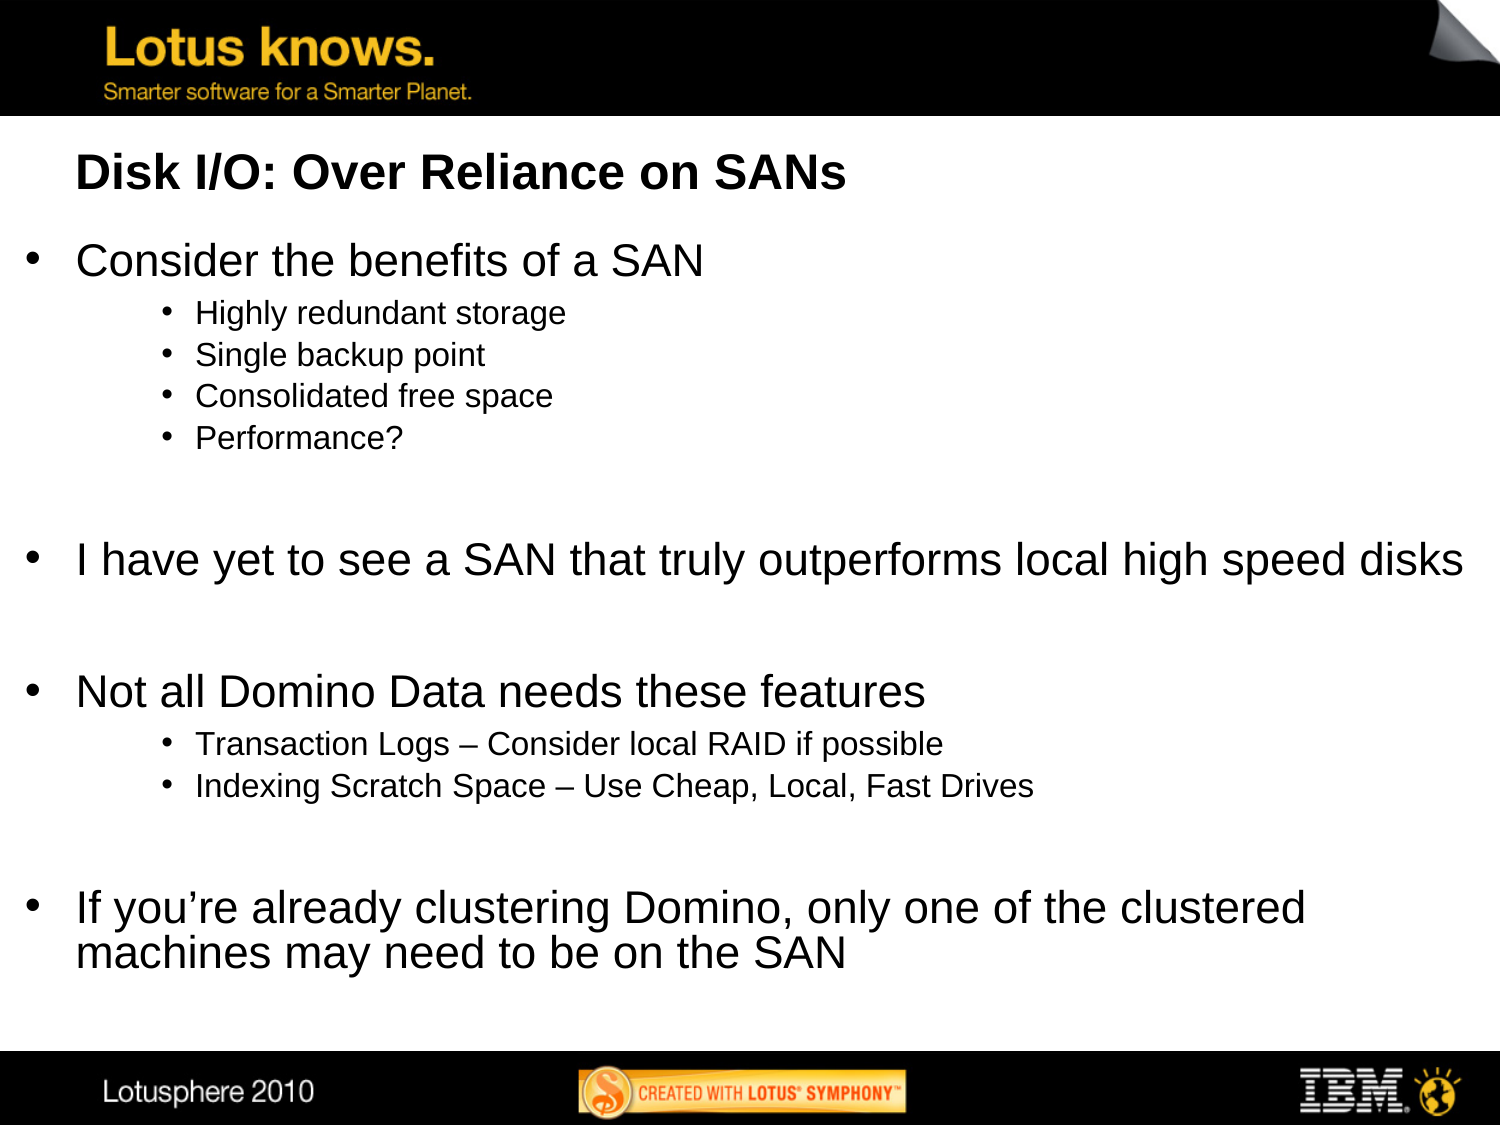

# Disk I/O: Over Reliance on SANs
Consider the benefits of a SAN
Highly redundant storage
Single backup point
Consolidated free space
Performance?
I have yet to see a SAN that truly outperforms local high speed disks
Not all Domino Data needs these features
Transaction Logs – Consider local RAID if possible
Indexing Scratch Space – Use Cheap, Local, Fast Drives
If you’re already clustering Domino, only one of the clustered machines may need to be on the SAN